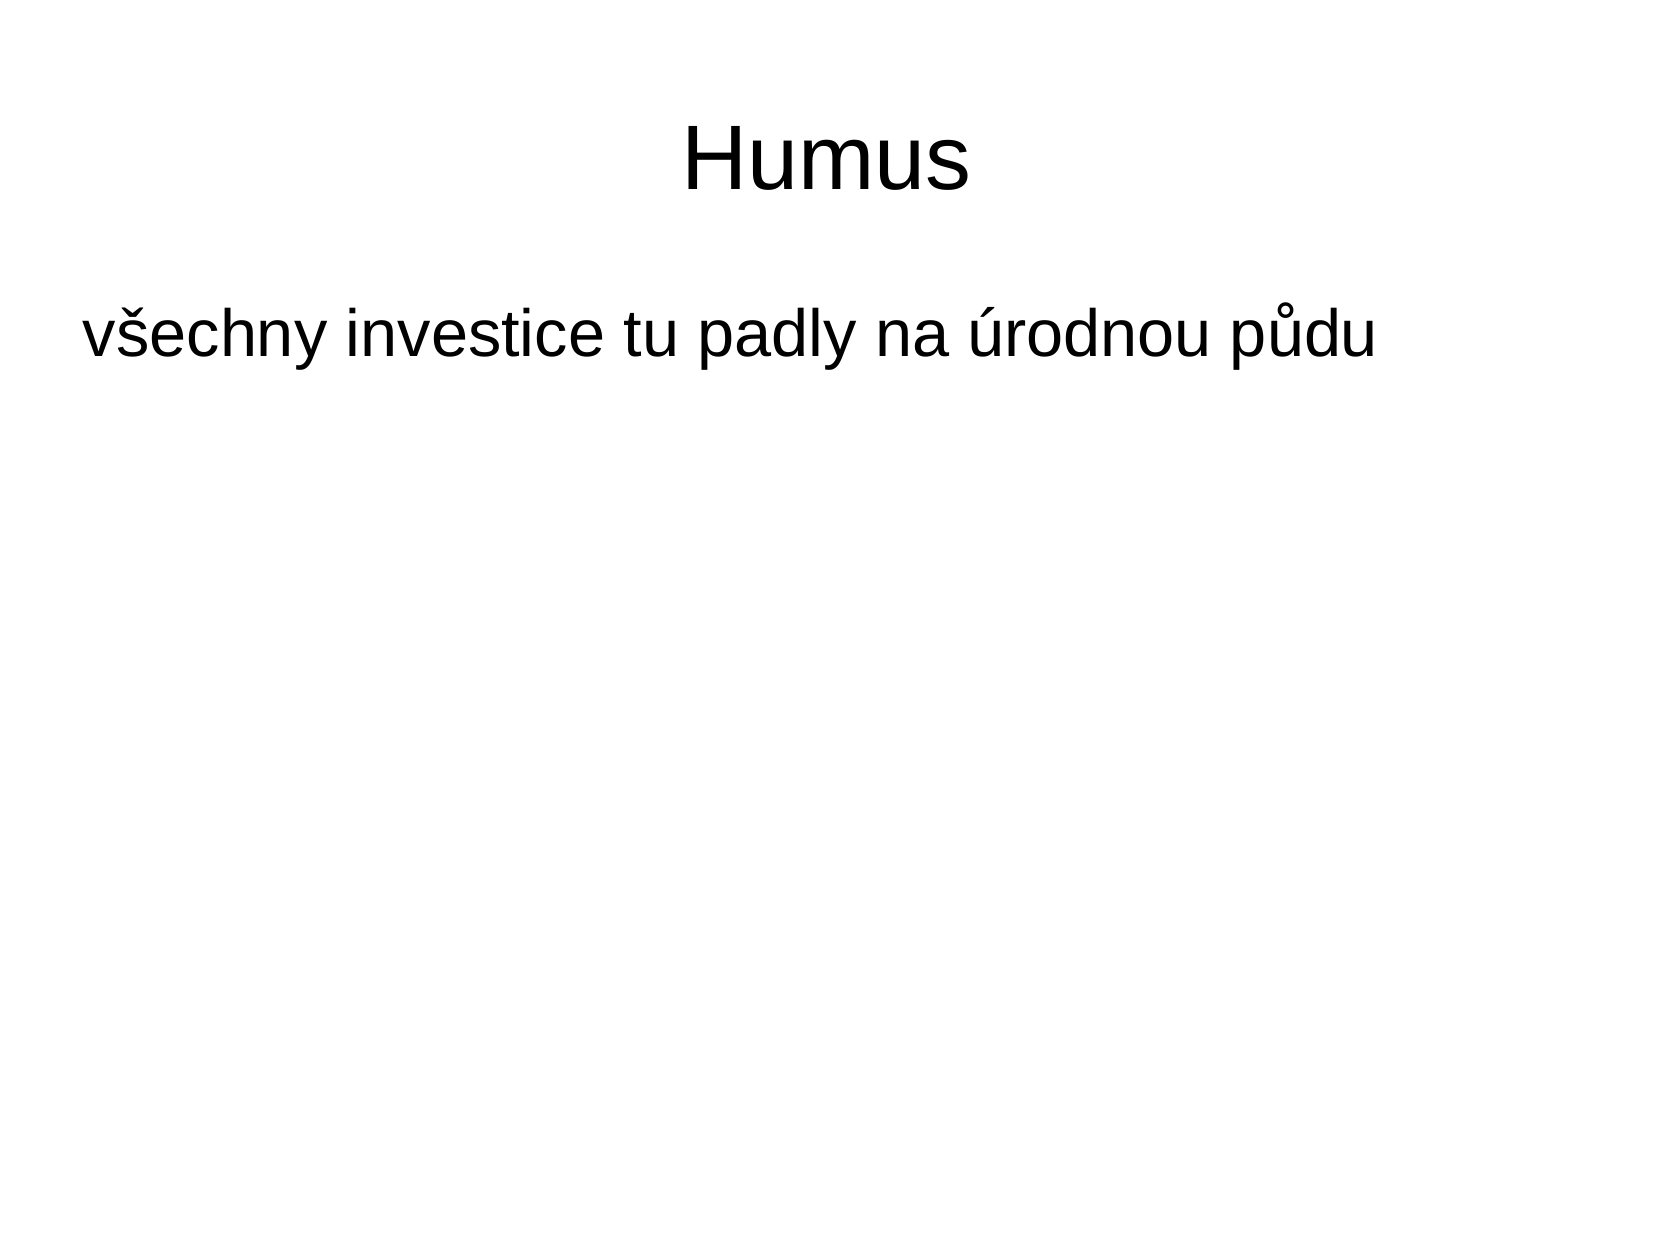

# Humus
všechny investice tu padly na úrodnou půdu